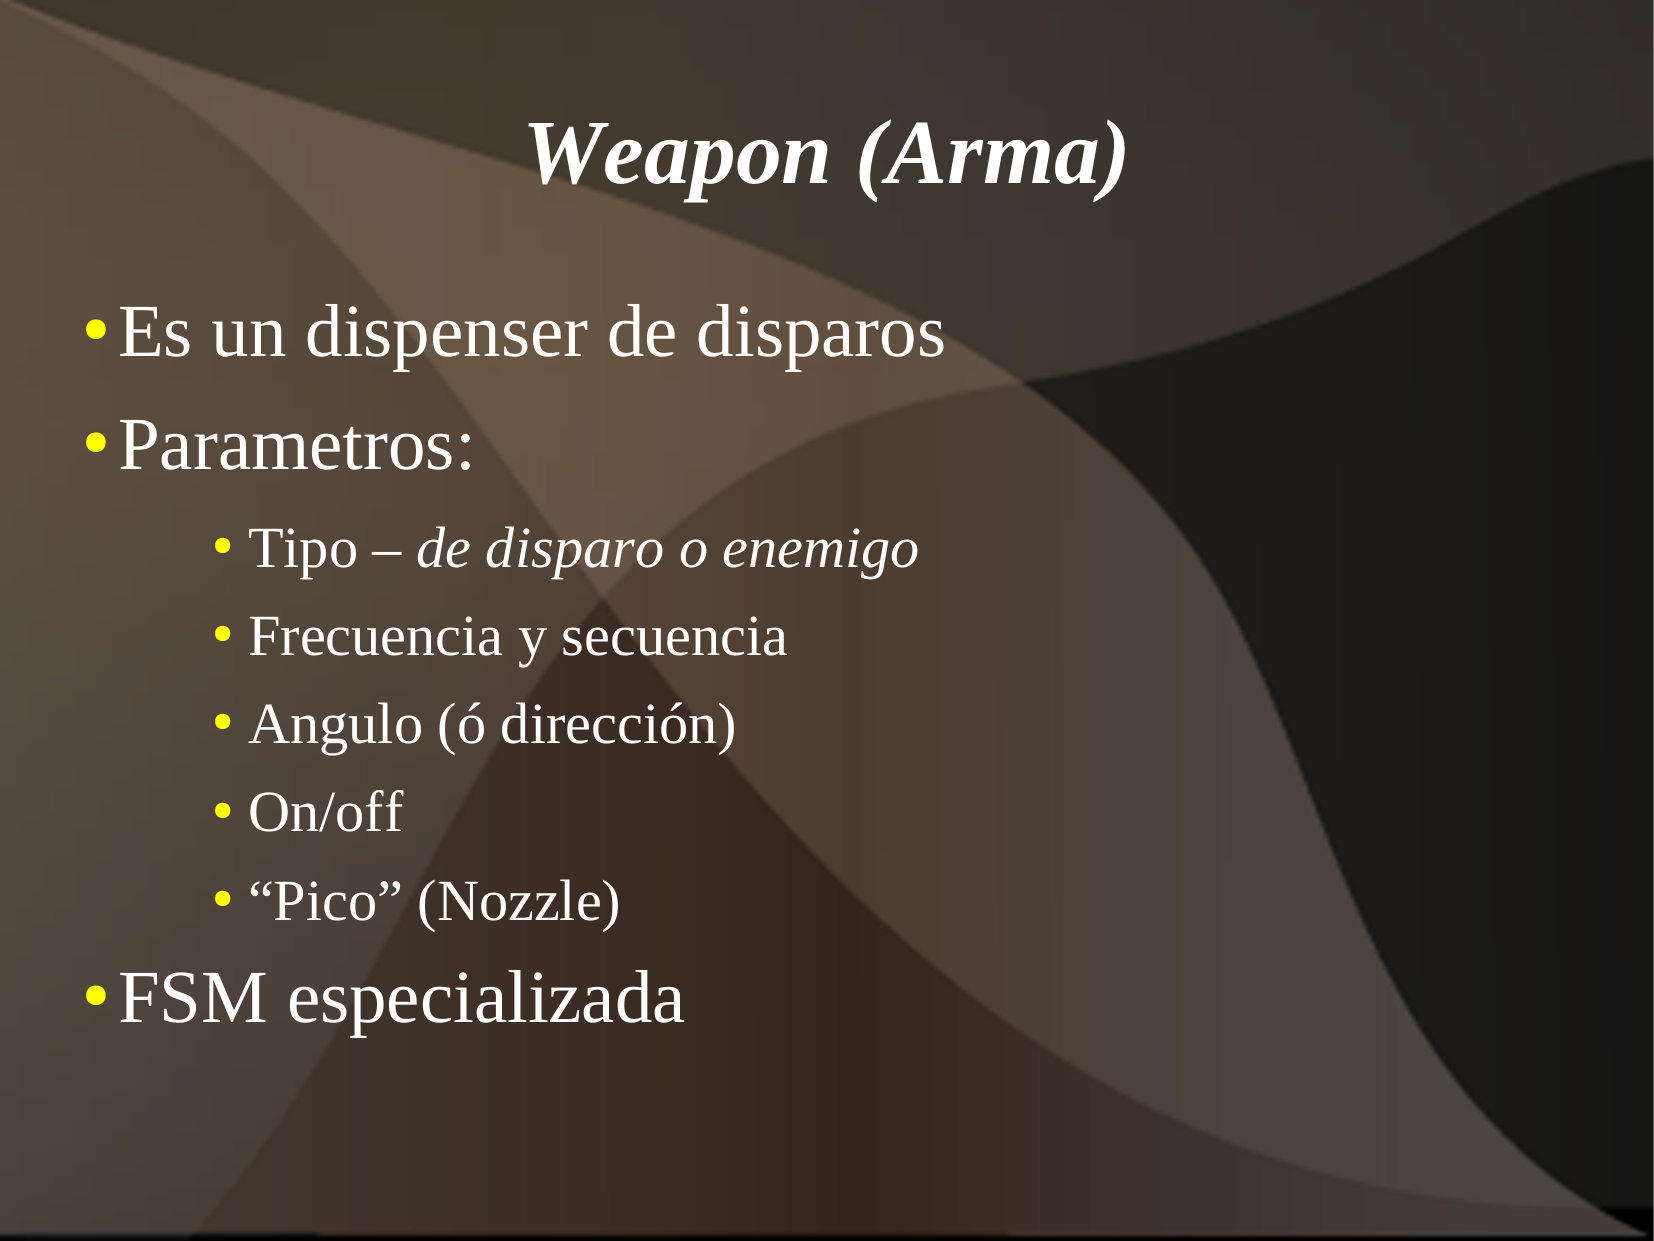

# Weapon (Arma)
Es un dispenser de disparos
Parametros:
Tipo – de disparo o enemigo
Frecuencia y secuencia
Angulo (ó dirección)
On/off
“Pico” (Nozzle)
FSM especializada